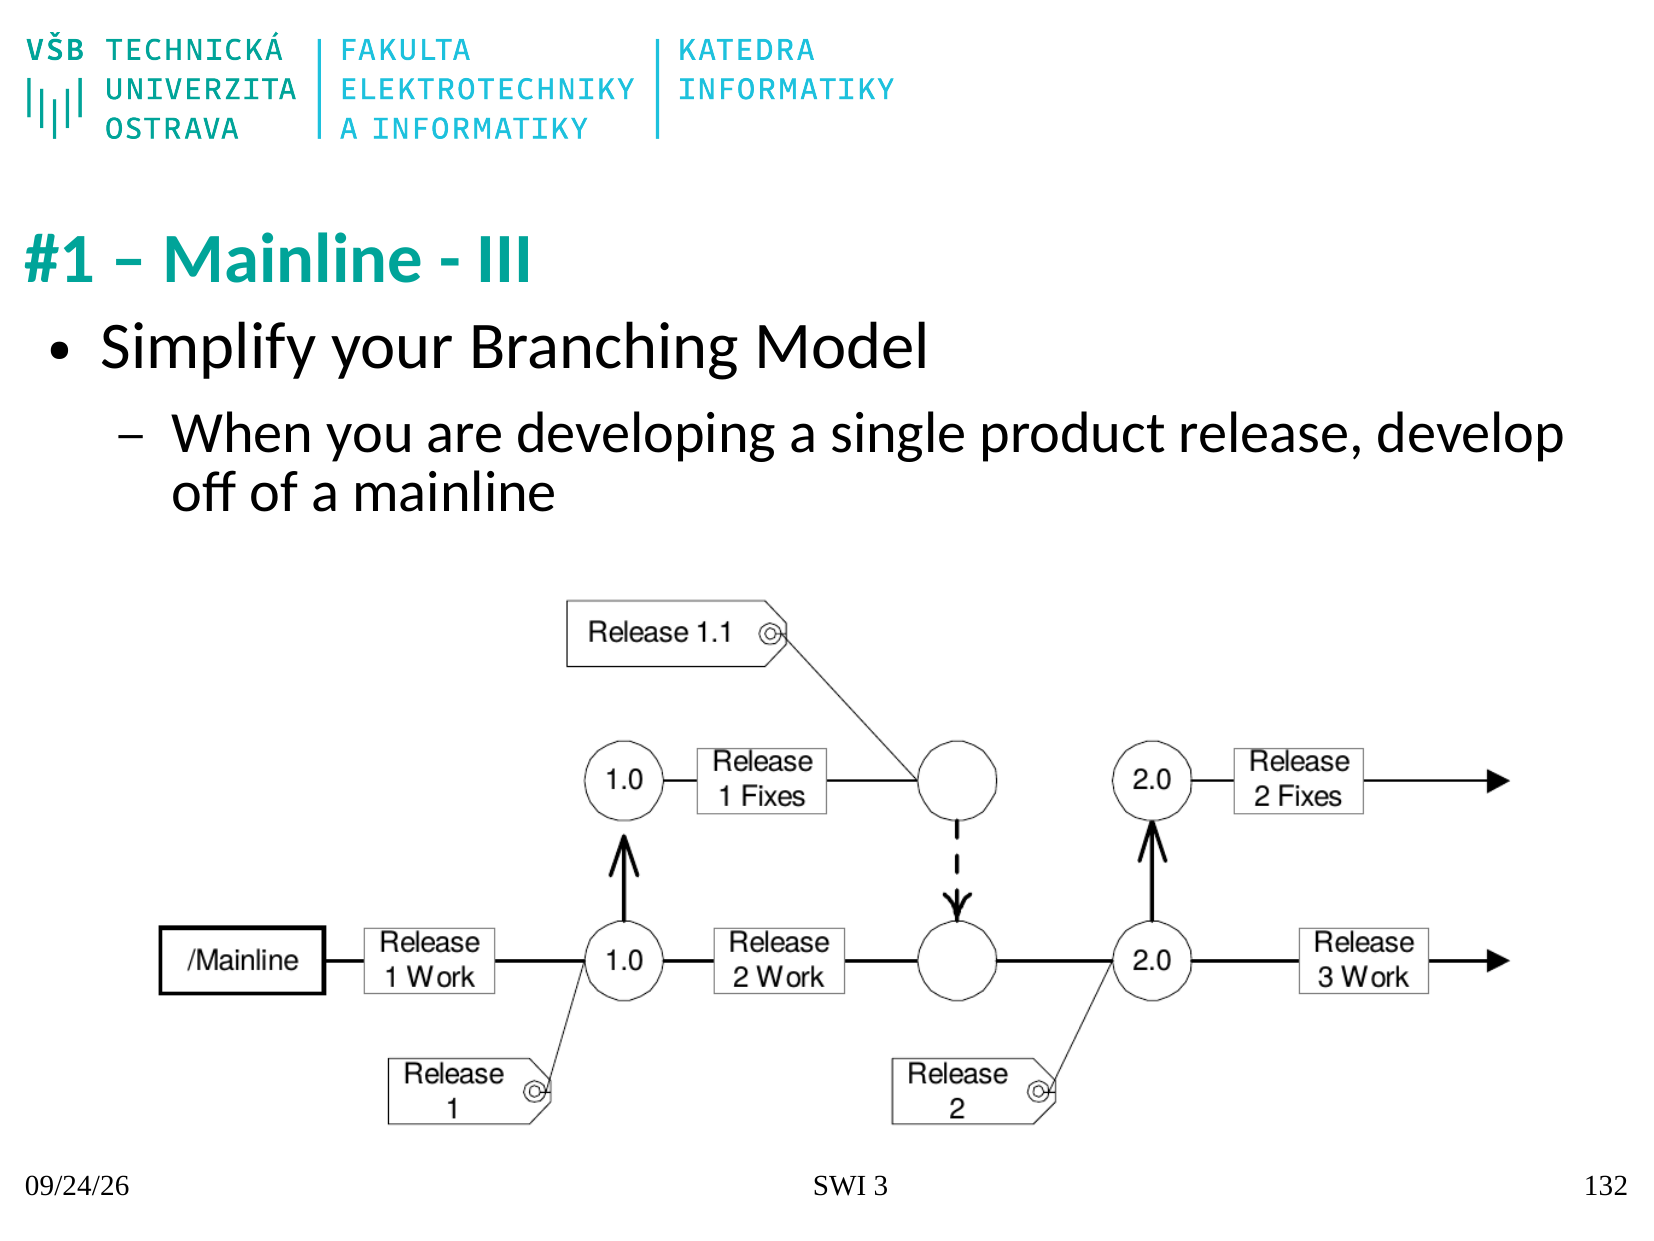

# #1 – Mainline - III
Simplify your Branching Model
When you are developing a single product release, develop off of a mainline
SWI 3
132